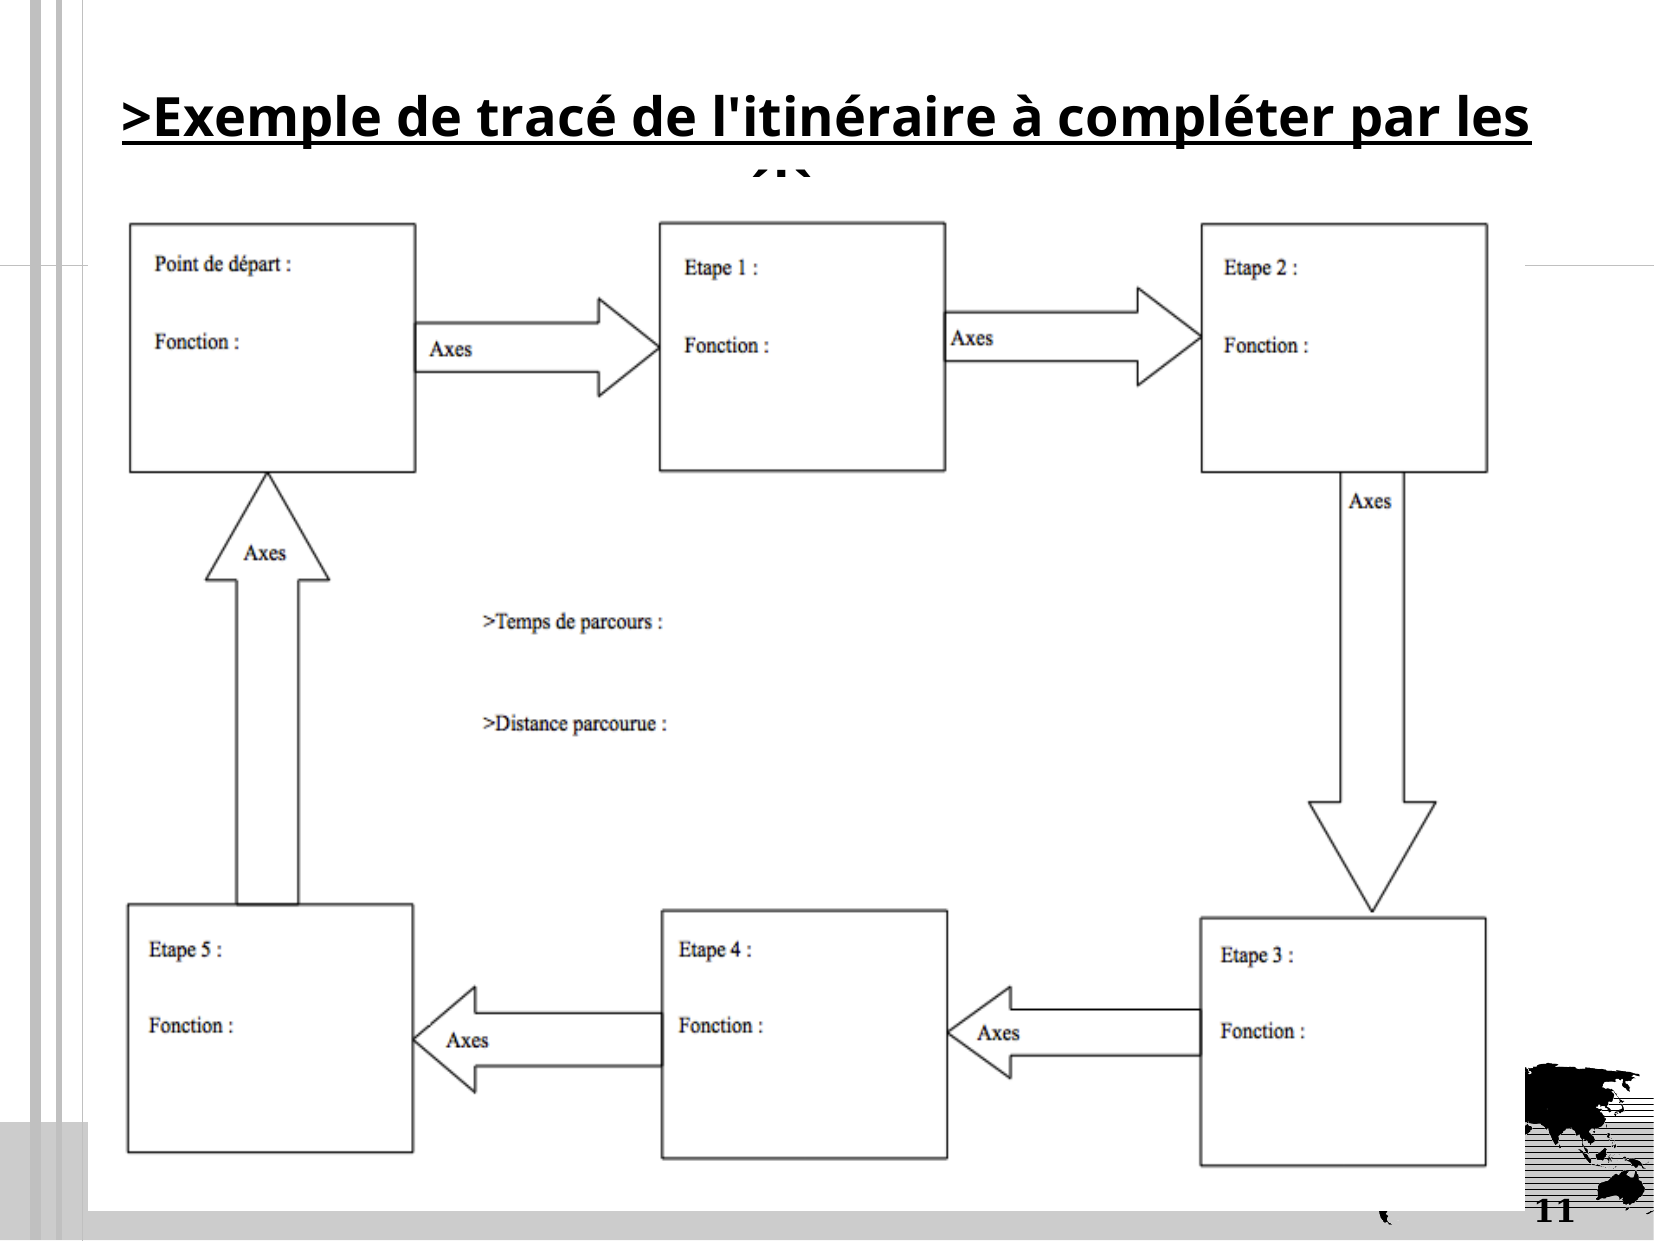

# >Exemple de tracé de l'itinéraire à compléter par les élèves
11